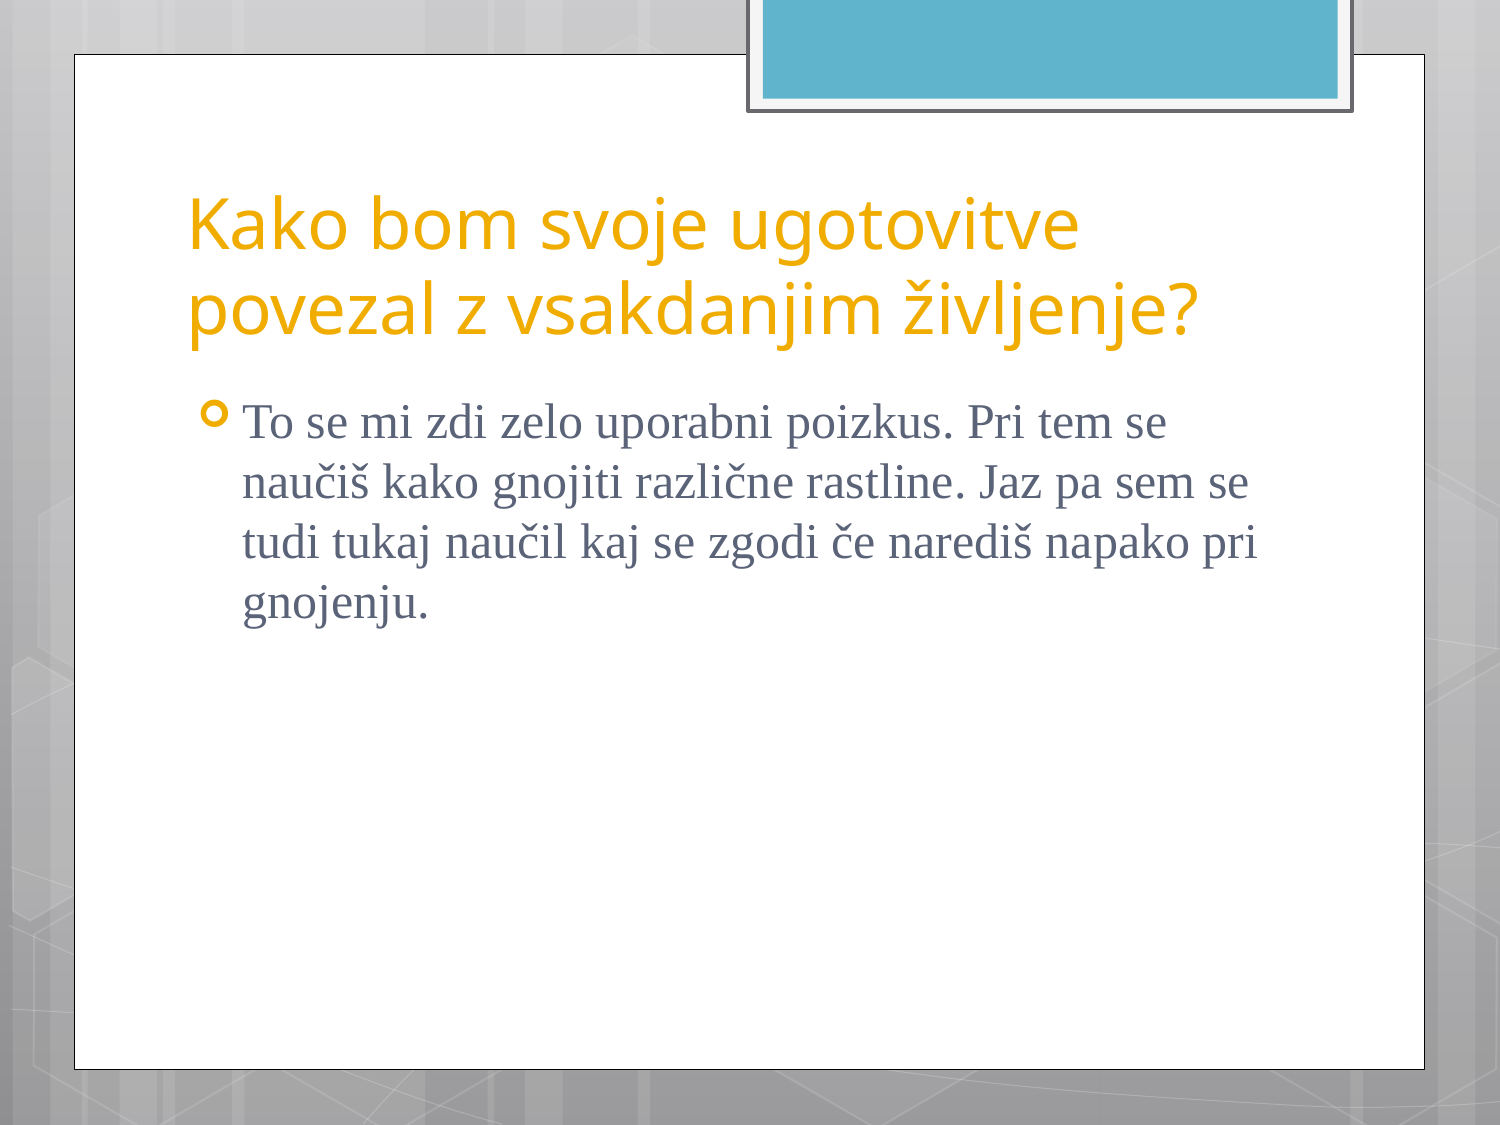

# Kako bom svoje ugotovitve povezal z vsakdanjim življenje?
To se mi zdi zelo uporabni poizkus. Pri tem se naučiš kako gnojiti različne rastline. Jaz pa sem se tudi tukaj naučil kaj se zgodi če narediš napako pri gnojenju.